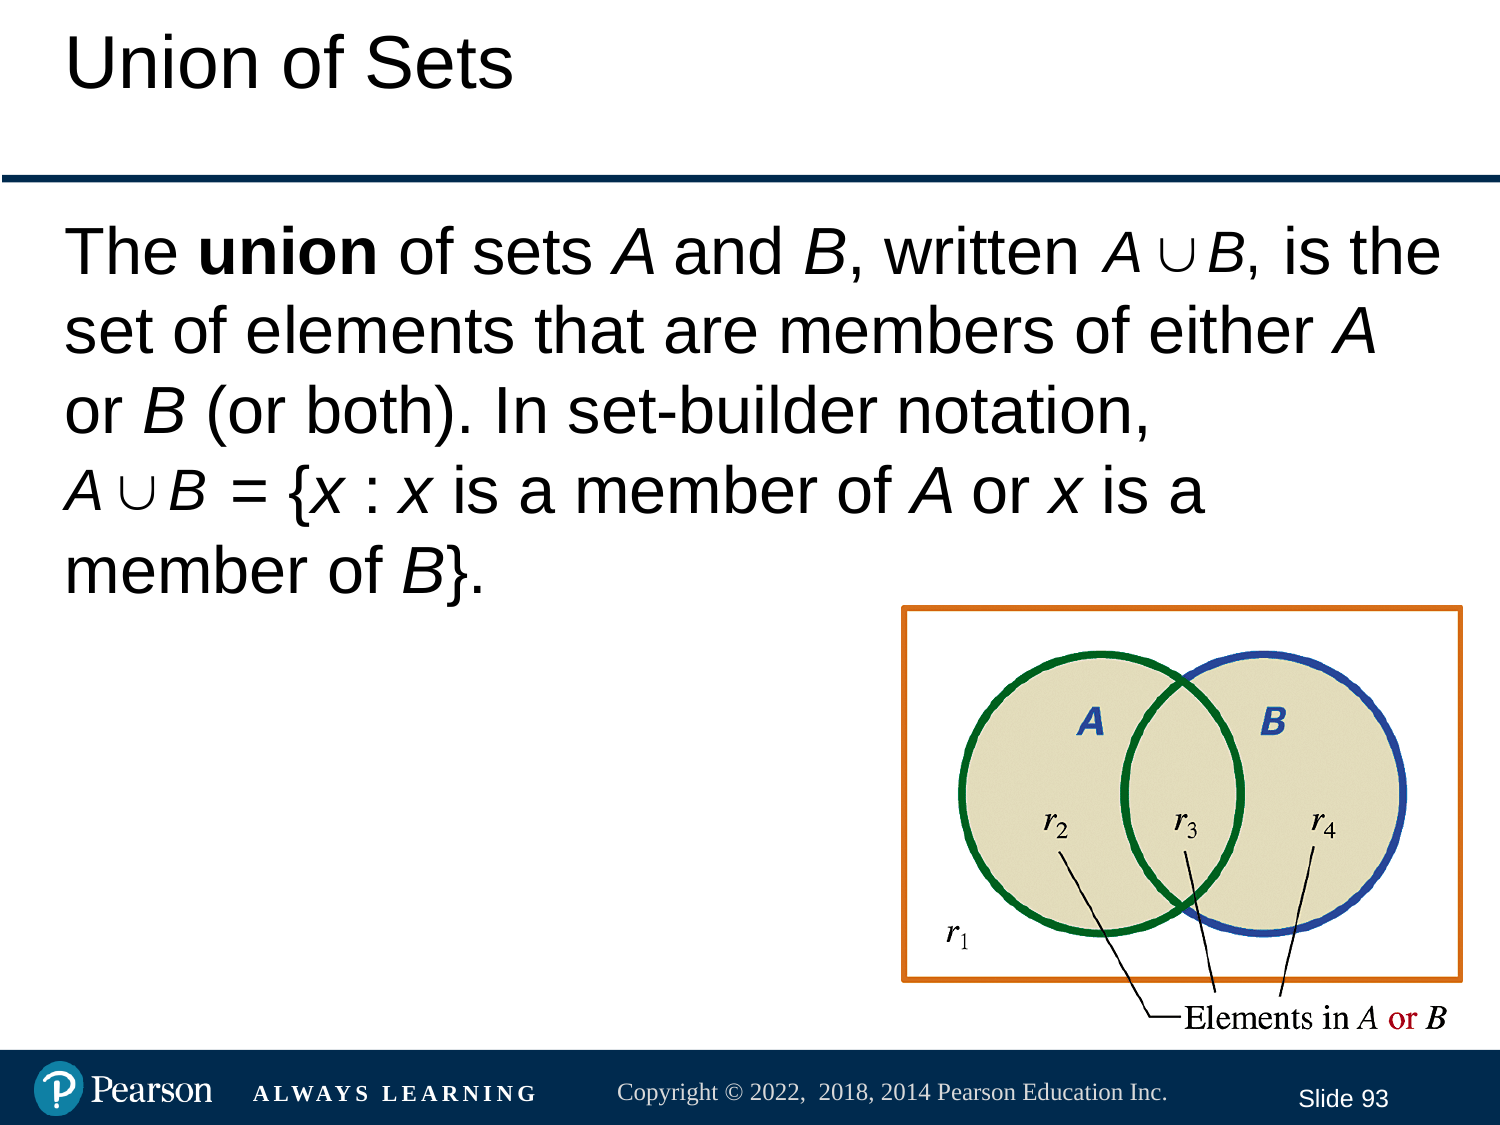

# Union of Sets
The union of sets A and B, written is the set of elements that are members of either A or B (or both). In set-builder notation,
 = {x : x is a member of A or x is a member of B}.